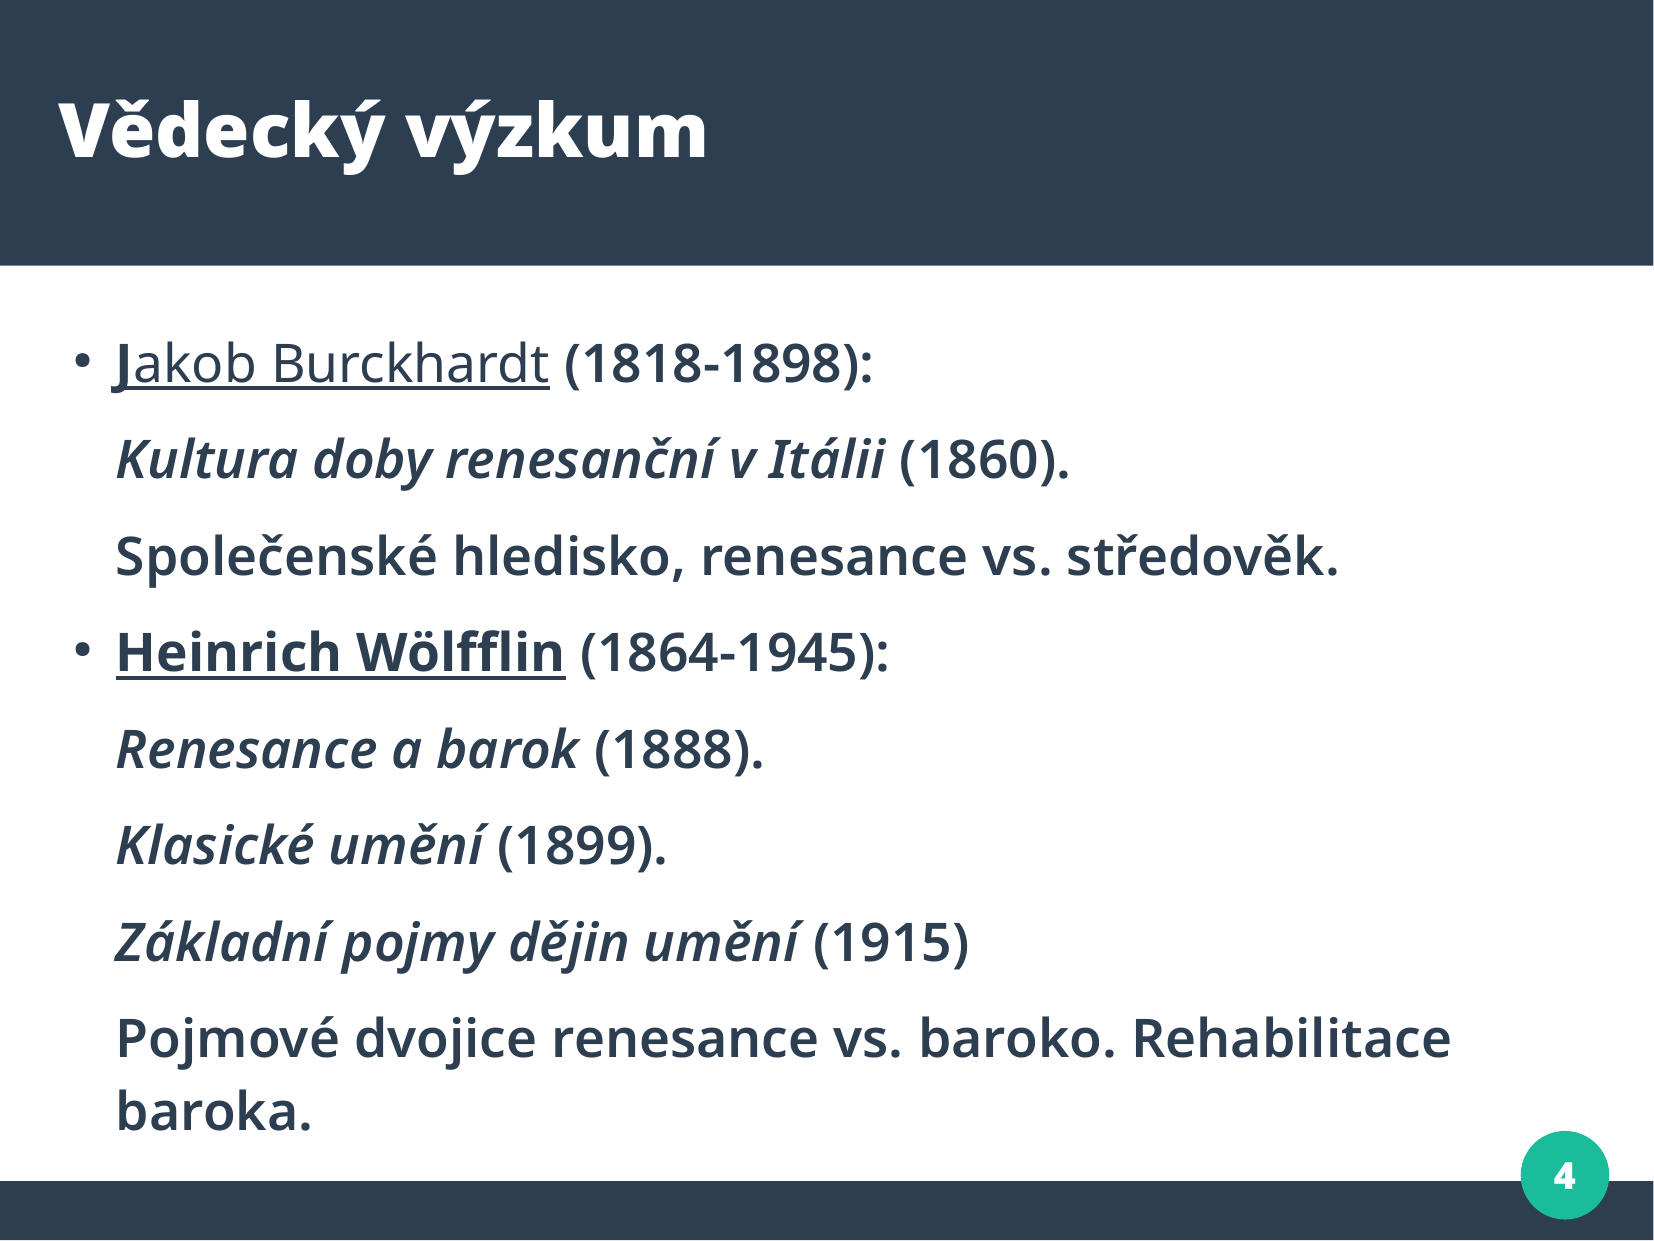

# Vědecký výzkum
Jakob Burckhardt (1818-1898):
Kultura doby renesanční v Itálii (1860).
Společenské hledisko, renesance vs. středověk.
Heinrich Wölfflin (1864-1945):
Renesance a barok (1888).
Klasické umění (1899).
Základní pojmy dějin umění (1915)
Pojmové dvojice renesance vs. baroko. Rehabilitace baroka.
4